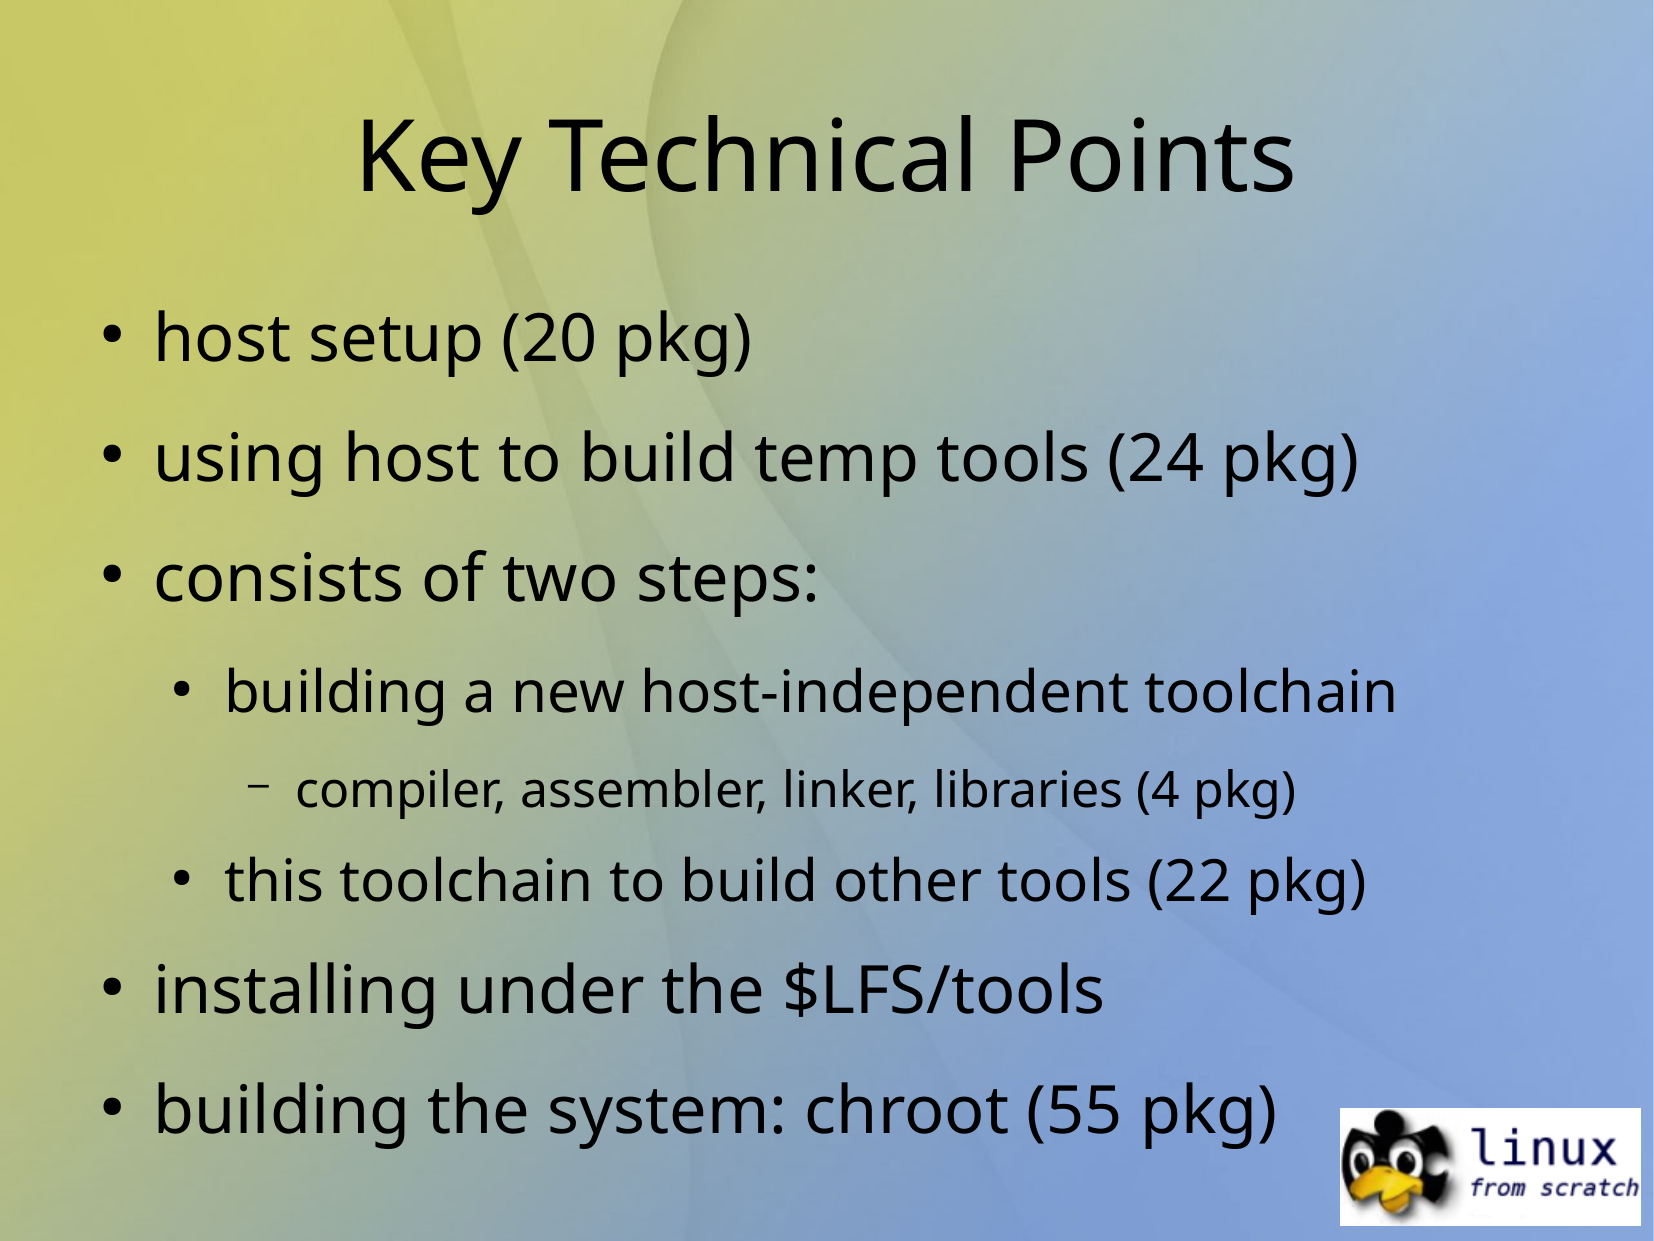

# Key Technical Points
host setup (20 pkg)
using host to build temp tools (24 pkg)
consists of two steps:
building a new host-independent toolchain
compiler, assembler, linker, libraries (4 pkg)
this toolchain to build other tools (22 pkg)
installing under the $LFS/tools
building the system: chroot (55 pkg)